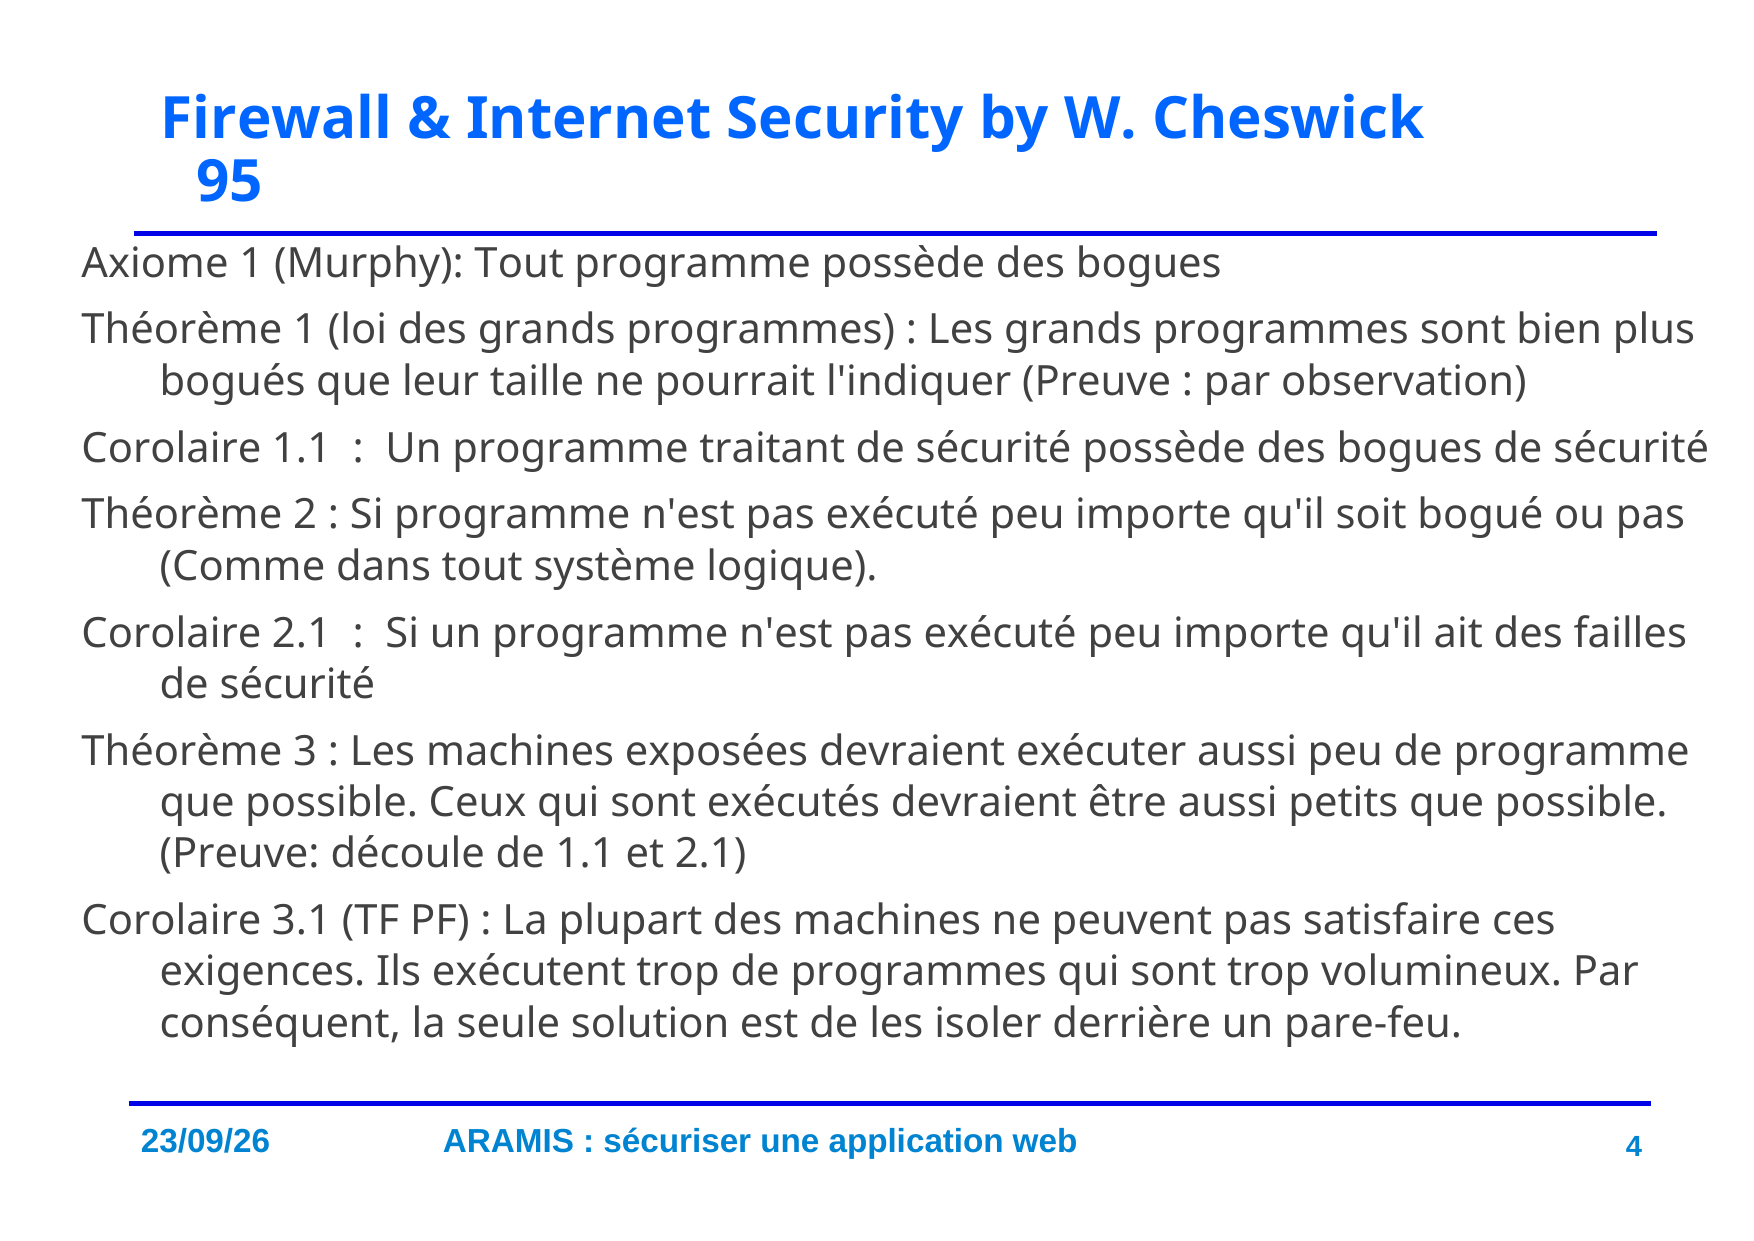

# Firewall & Internet Security by W. Cheswick 95
Axiome 1 (Murphy): Tout programme possède des bogues
Théorème 1 (loi des grands programmes) : Les grands programmes sont bien plus bogués que leur taille ne pourrait l'indiquer (Preuve : par observation)
Corolaire 1.1 : Un programme traitant de sécurité possède des bogues de sécurité
Théorème 2 : Si programme n'est pas exécuté peu importe qu'il soit bogué ou pas (Comme dans tout système logique).
Corolaire 2.1 : Si un programme n'est pas exécuté peu importe qu'il ait des failles de sécurité
Théorème 3 : Les machines exposées devraient exécuter aussi peu de programme que possible. Ceux qui sont exécutés devraient être aussi petits que possible. (Preuve: découle de 1.1 et 2.1)
Corolaire 3.1 (TF PF) : La plupart des machines ne peuvent pas satisfaire ces exigences. Ils exécutent trop de programmes qui sont trop volumineux. Par conséquent, la seule solution est de les isoler derrière un pare-feu.
ARAMIS : sécuriser une application web
4